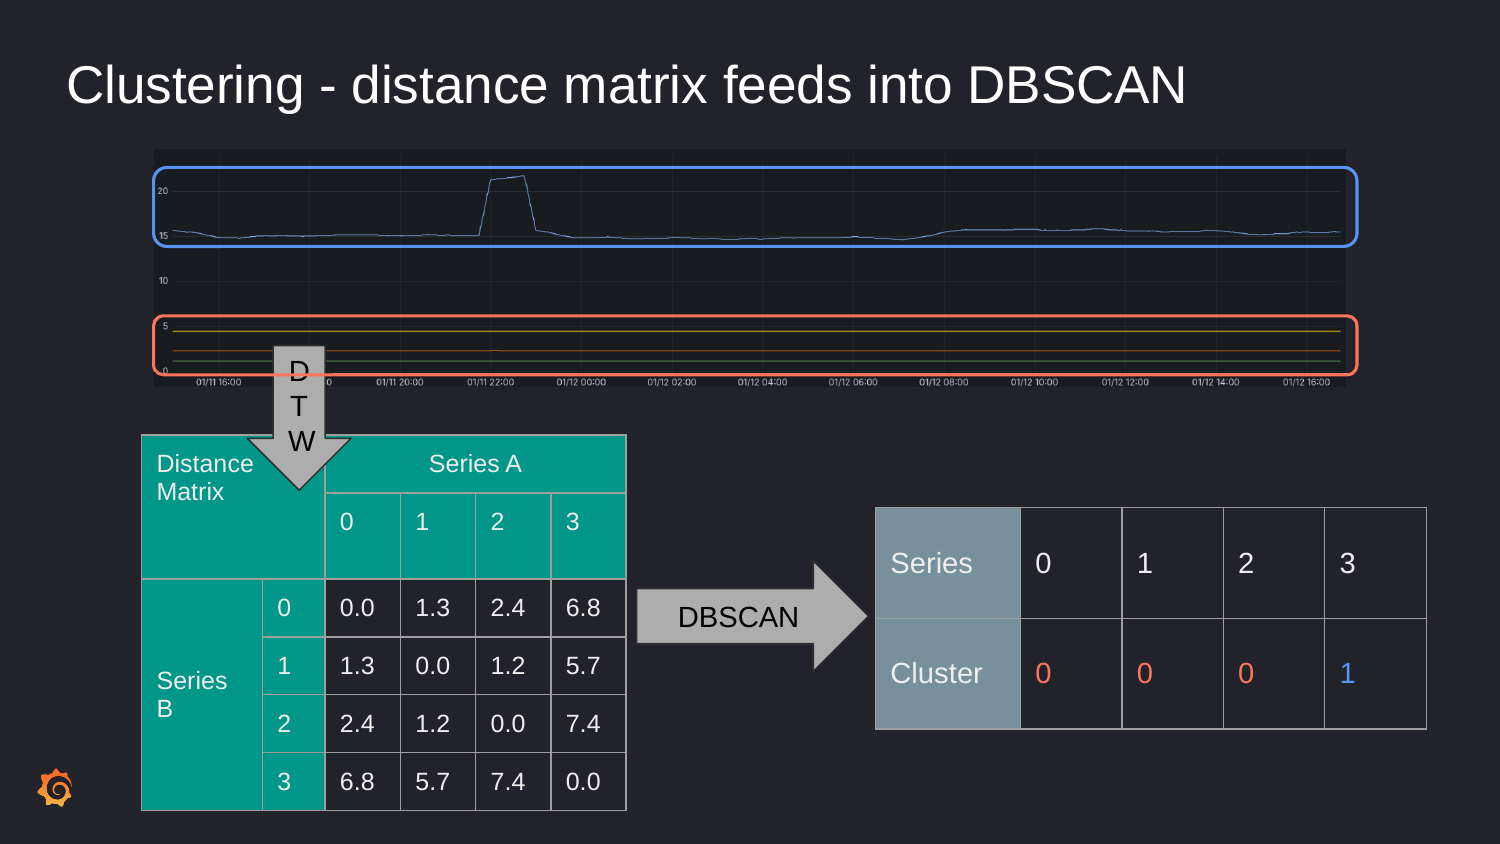

# Clustering - distance matrix feeds into DBSCAN
DTW
| Distance Matrix | | Series A | | | |
| --- | --- | --- | --- | --- | --- |
| | | 0 | 1 | 2 | 3 |
| Series B | 0 | 0.0 | 1.3 | 2.4 | 6.8 |
| | 1 | 1.3 | 0.0 | 1.2 | 5.7 |
| | 2 | 2.4 | 1.2 | 0.0 | 7.4 |
| | 3 | 6.8 | 5.7 | 7.4 | 0.0 |
| Series | 0 | 1 | 2 | 3 |
| --- | --- | --- | --- | --- |
| Cluster | 0 | 0 | 0 | 1 |
DBSCAN